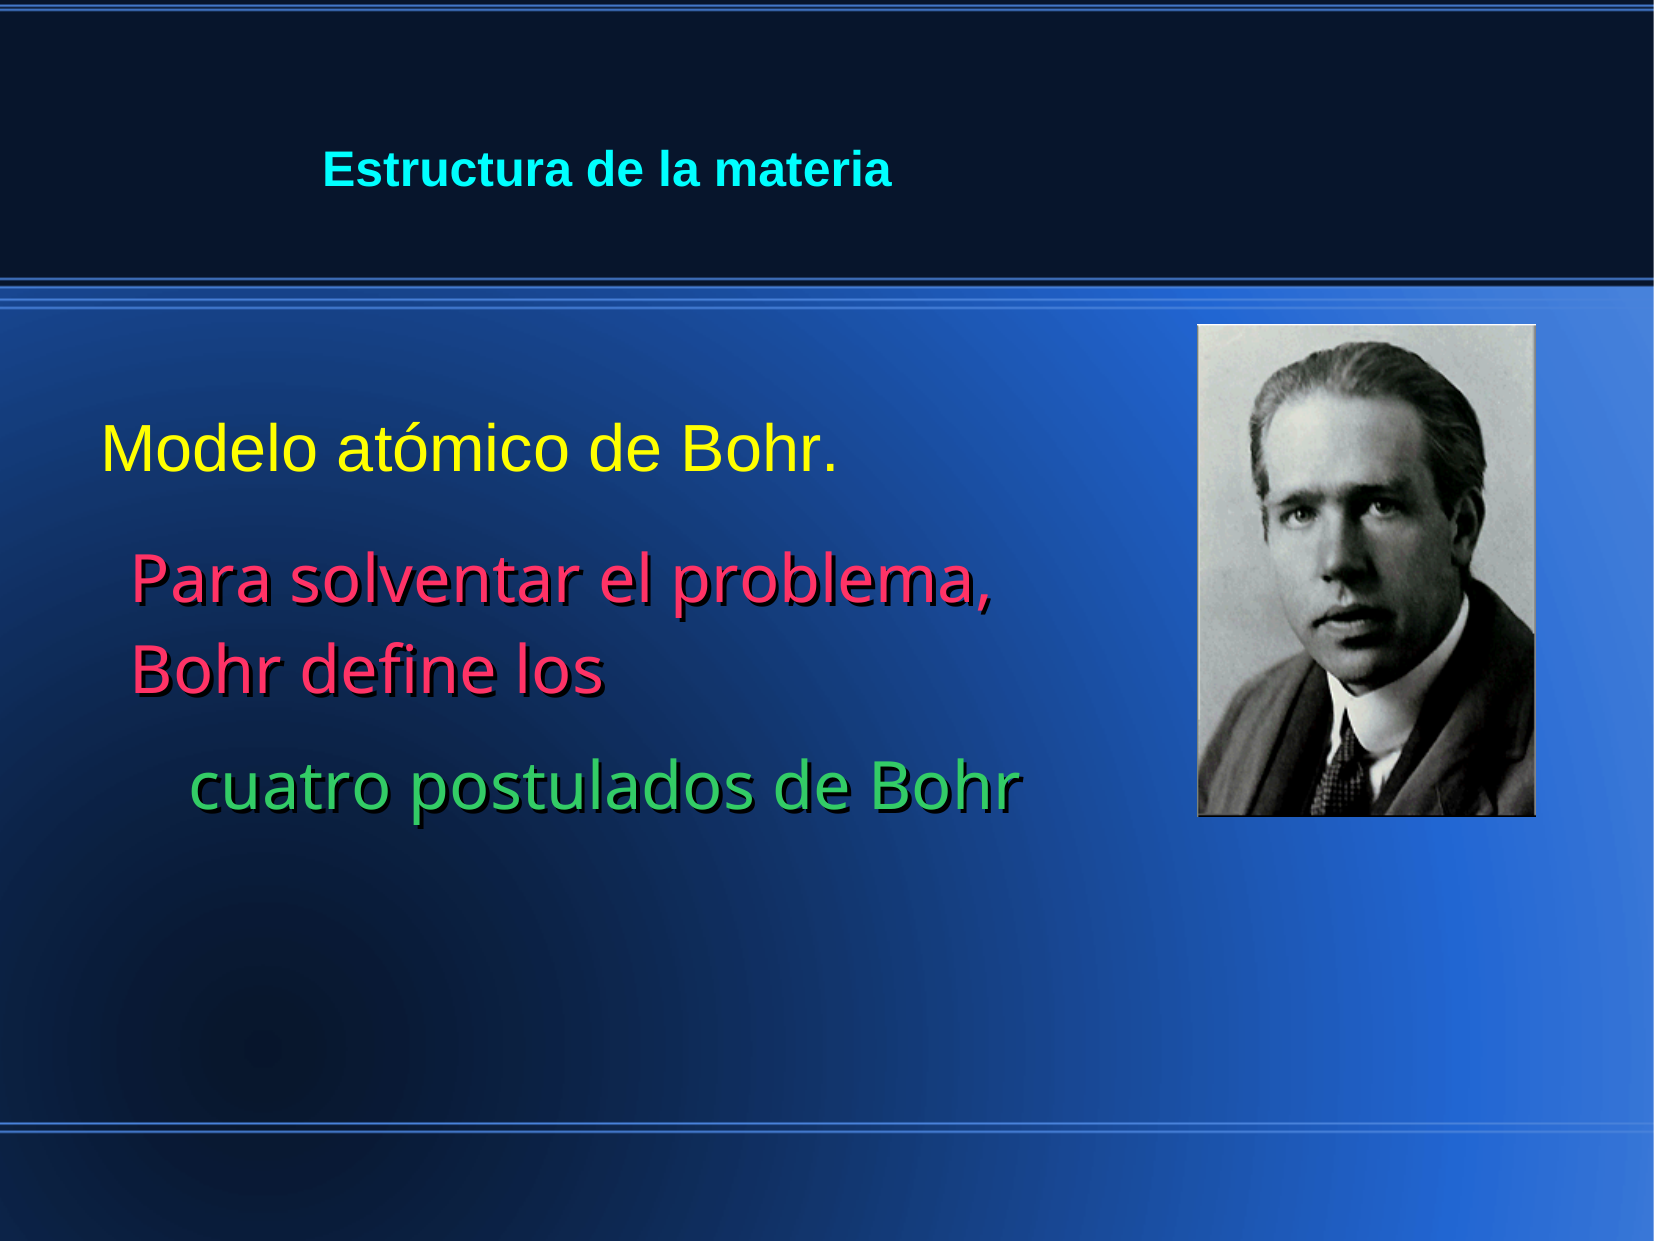

Estructura de la materia
# Modelo atómico de Bohr.
Para solventar el problema, Bohr define los
cuatro postulados de Bohr